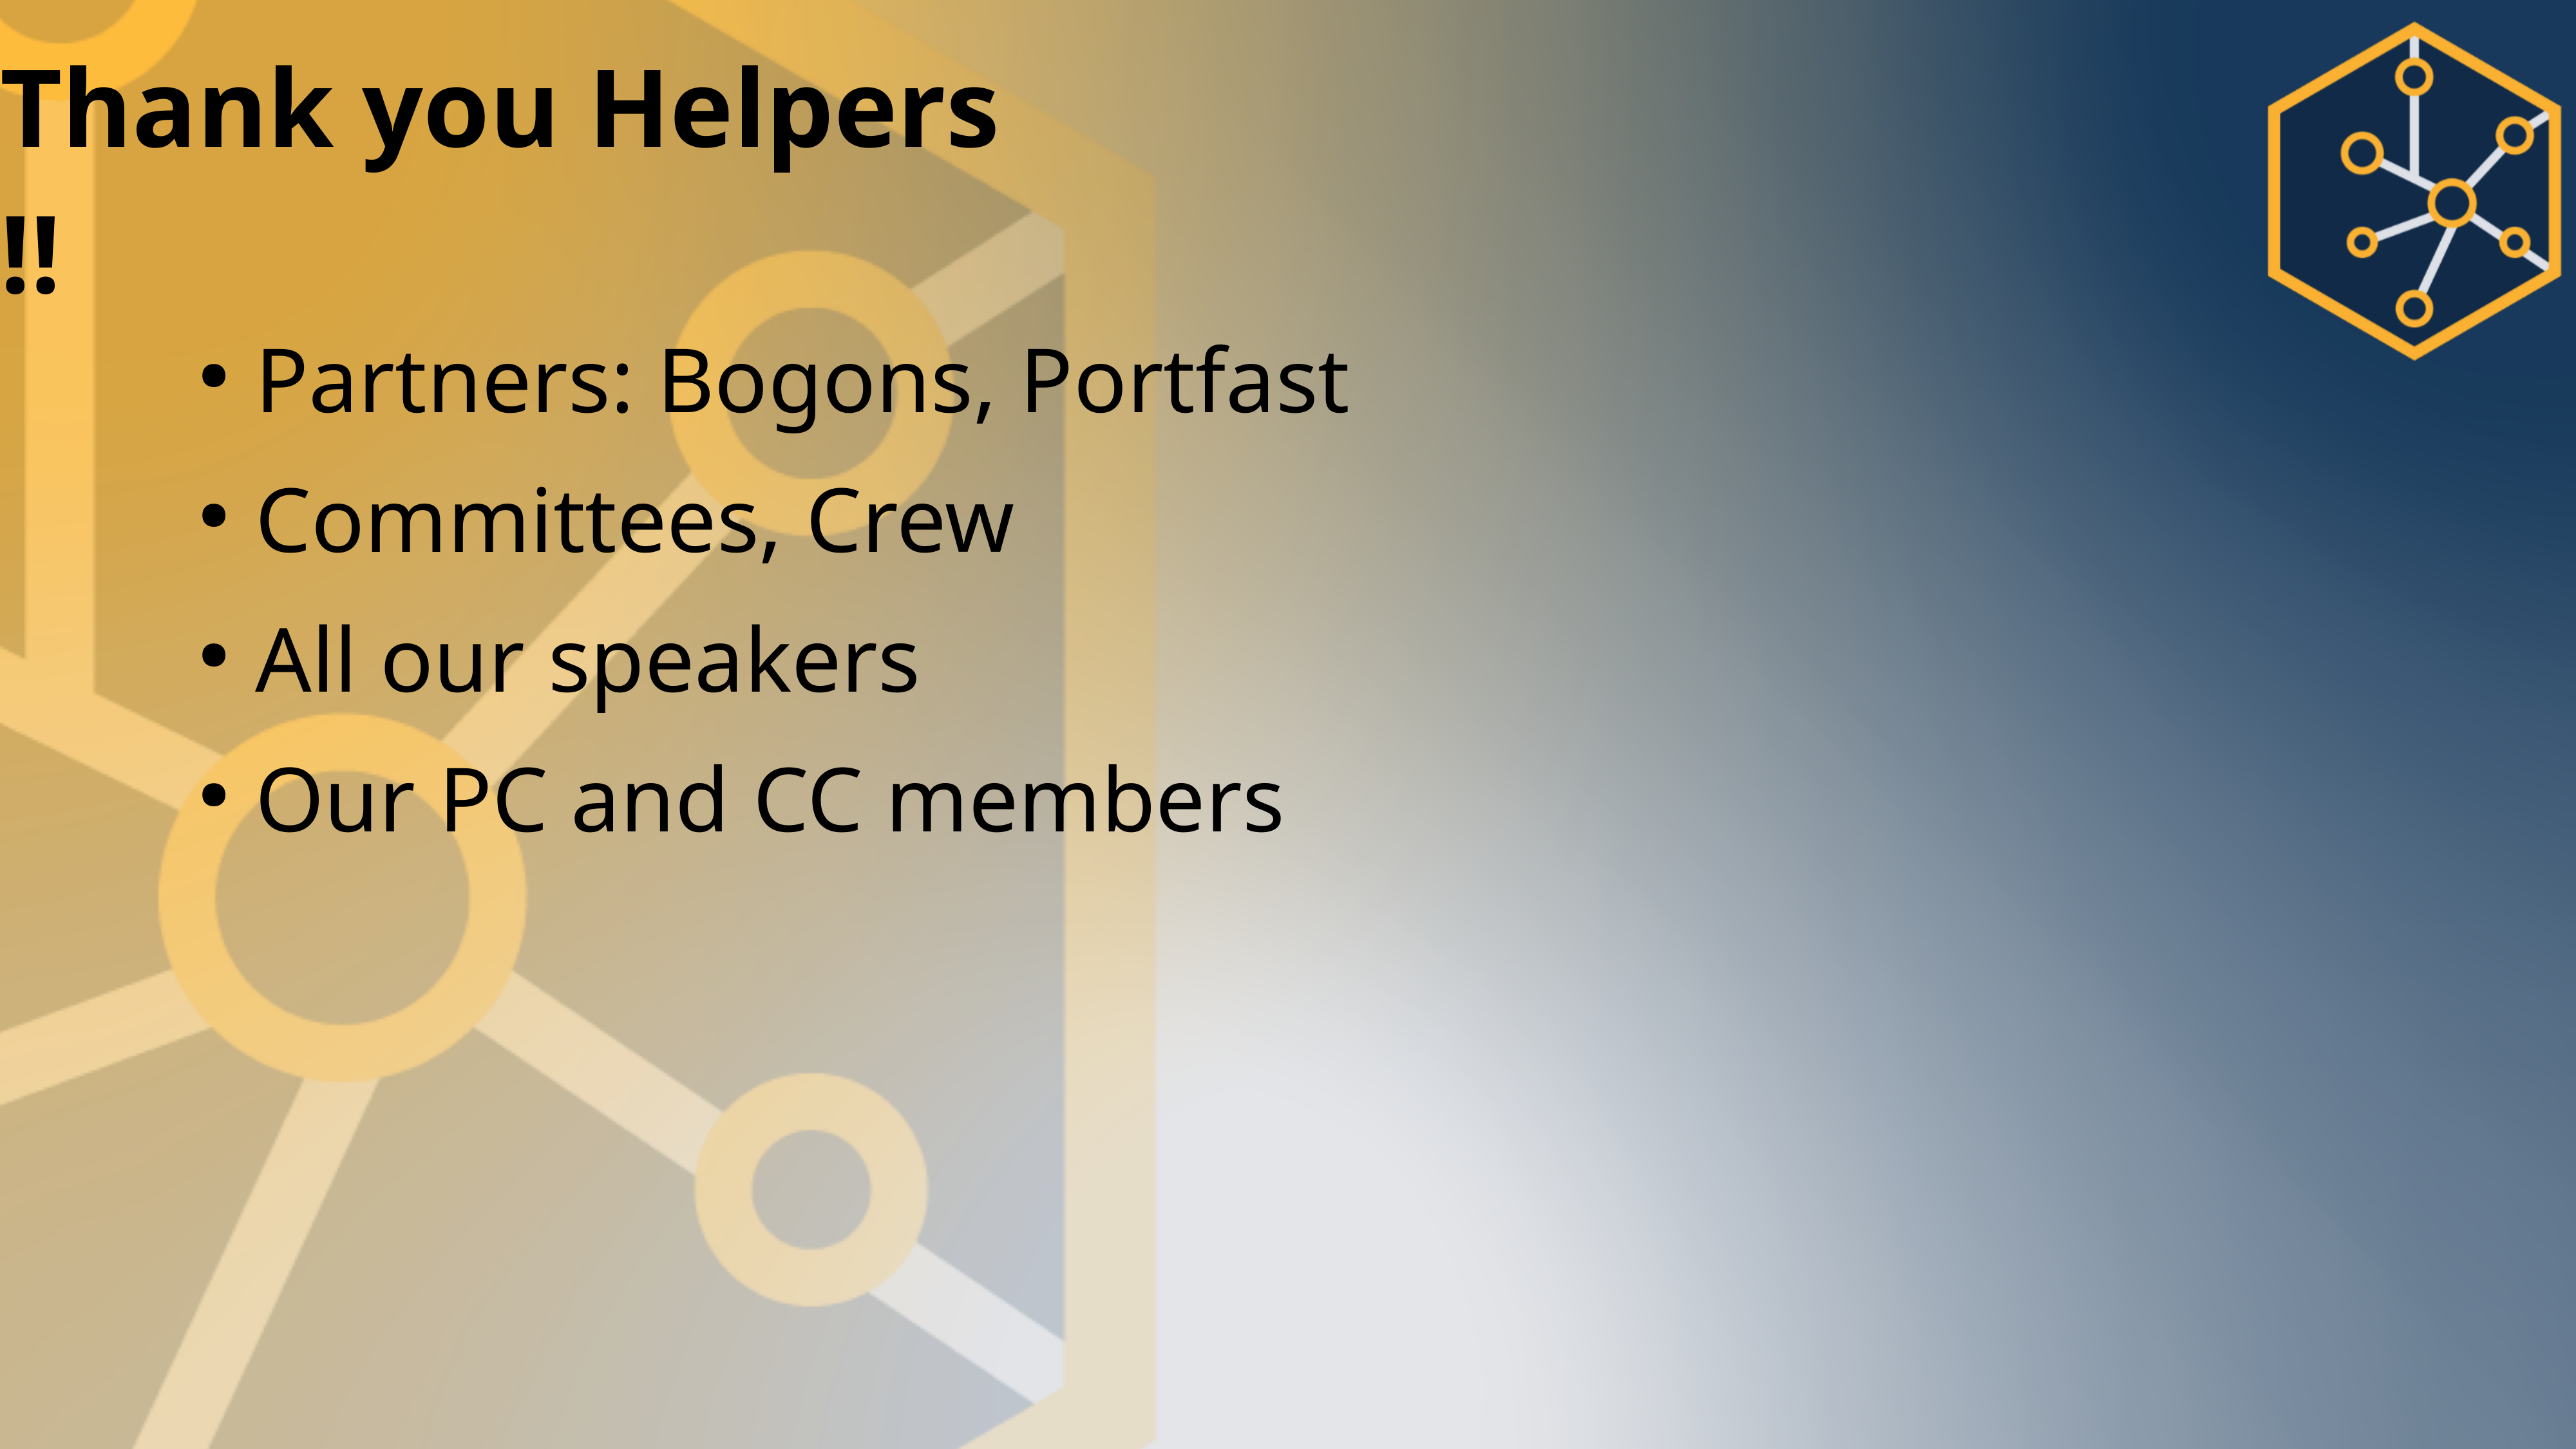

# Thank you Helpers !!
 Partners: Bogons, Portfast
 Committees, Crew
 All our speakers
 Our PC and CC members